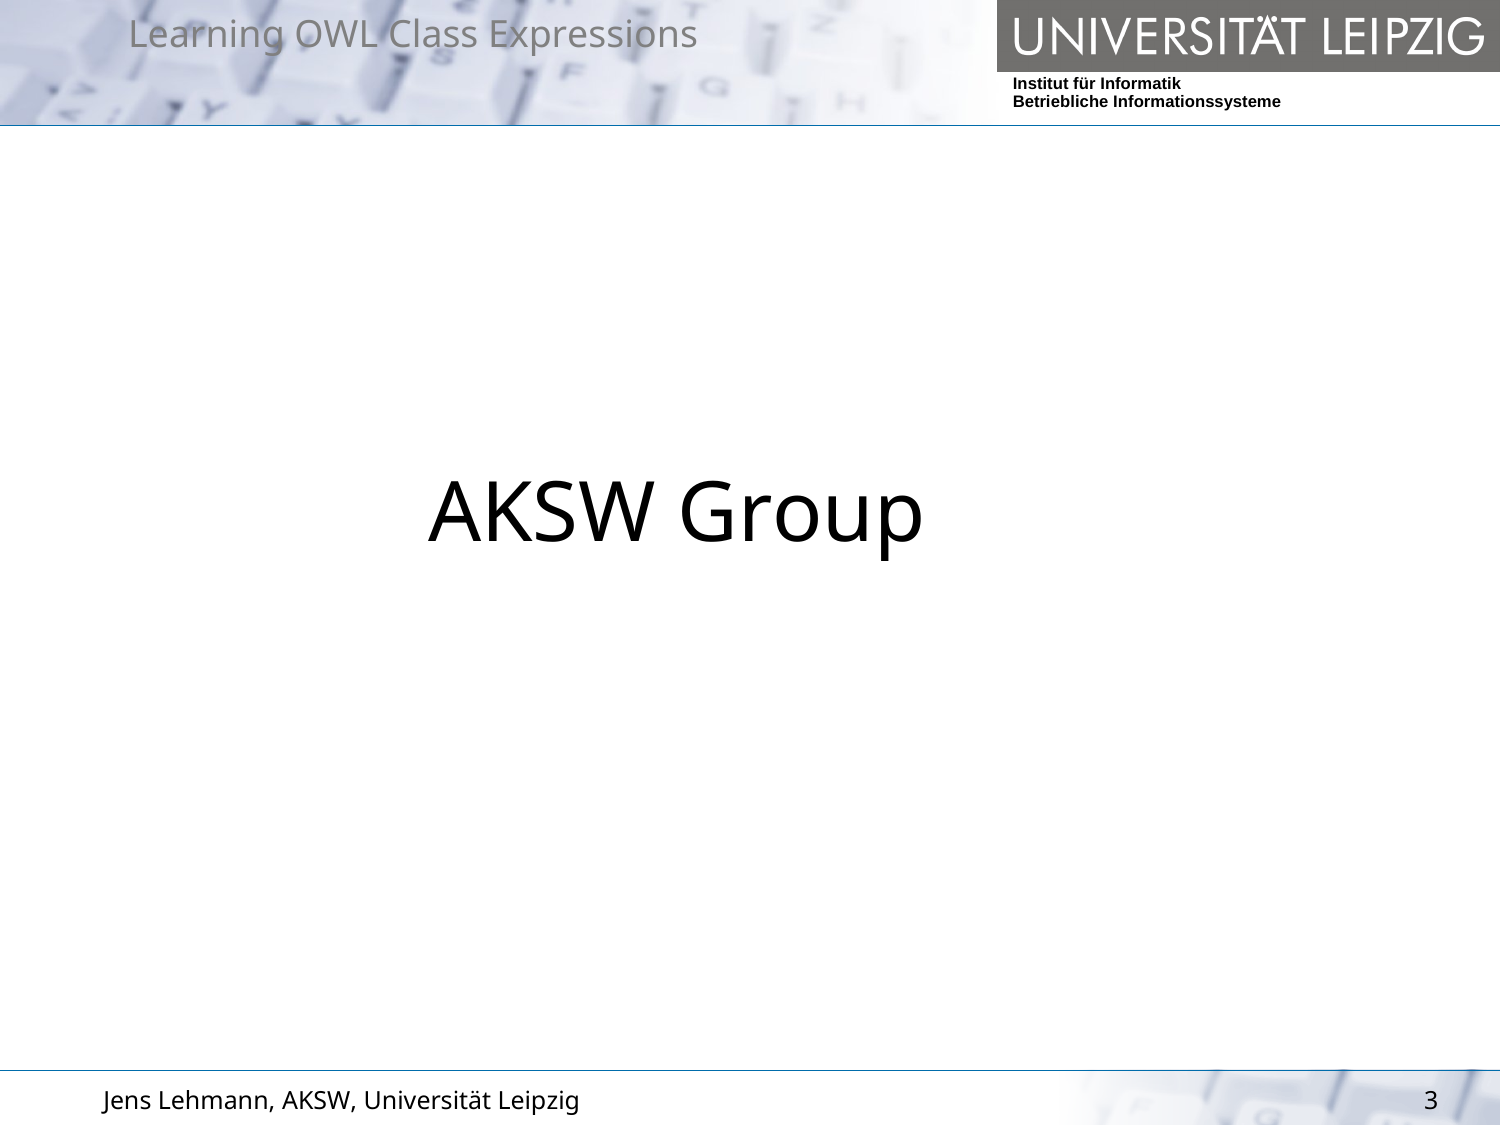

AKSW Group
Jens Lehmann, AKSW, Universität Leipzig
3